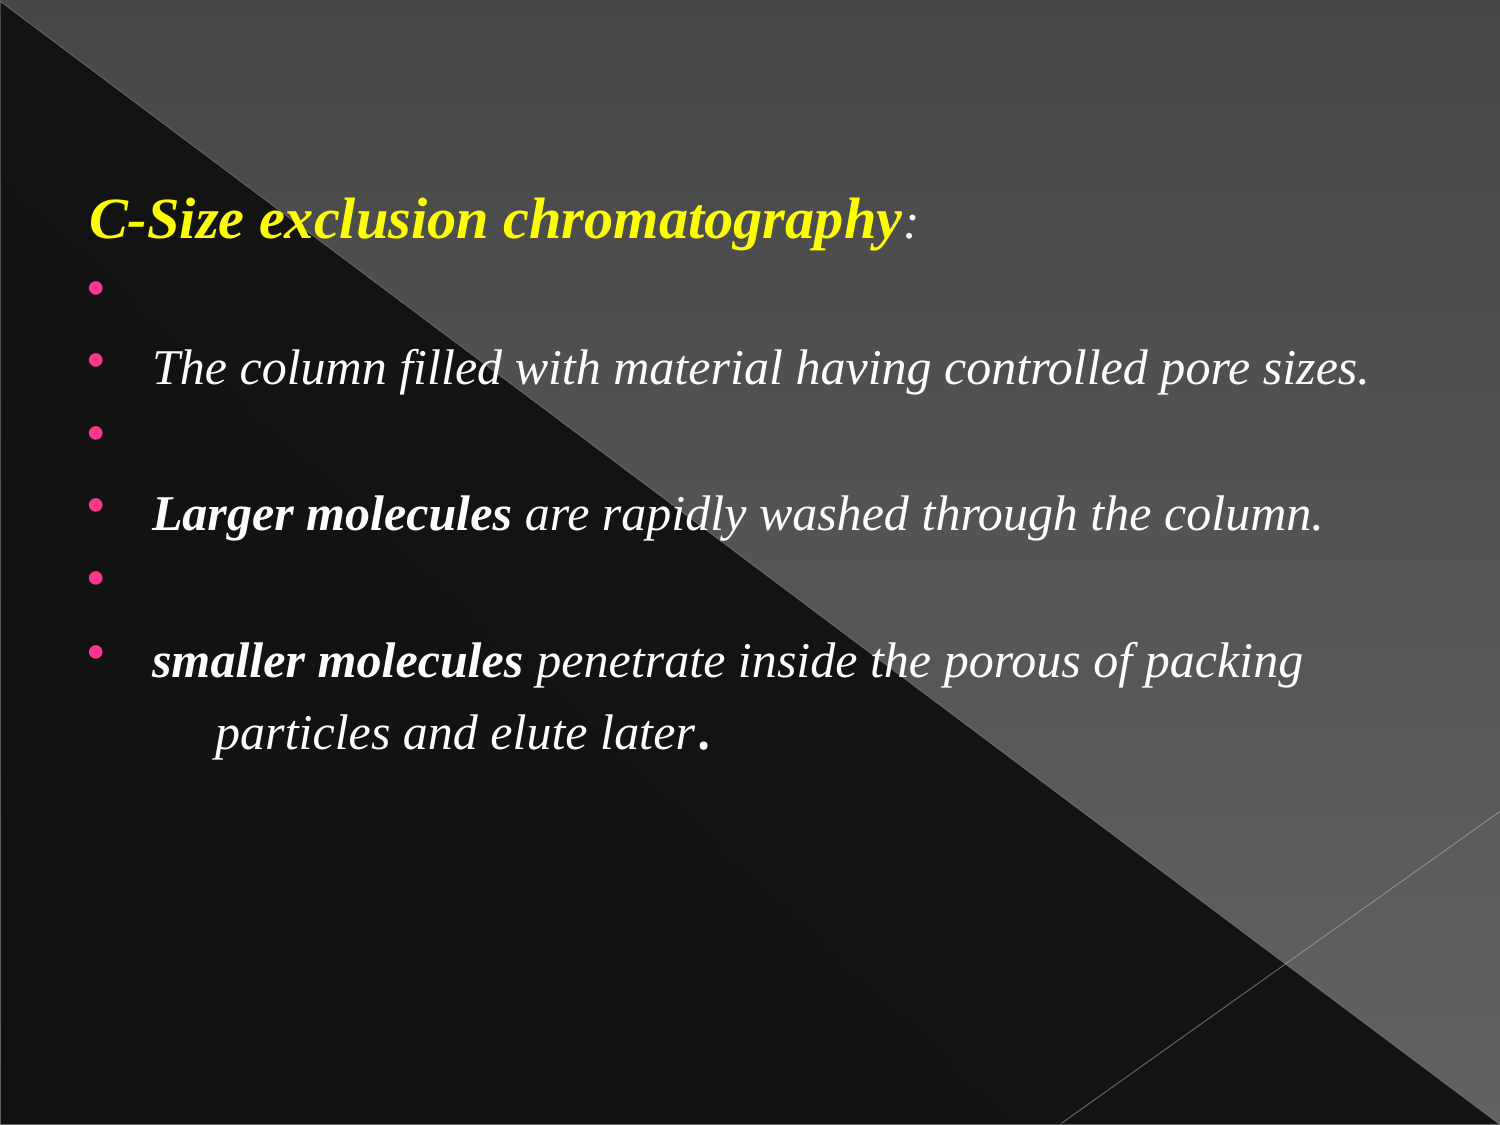

# C-Size exclusion chromatography:
The column filled with material having controlled pore sizes.
Larger molecules are rapidly washed through the column.
smaller molecules penetrate inside the porous of packing particles and elute later.